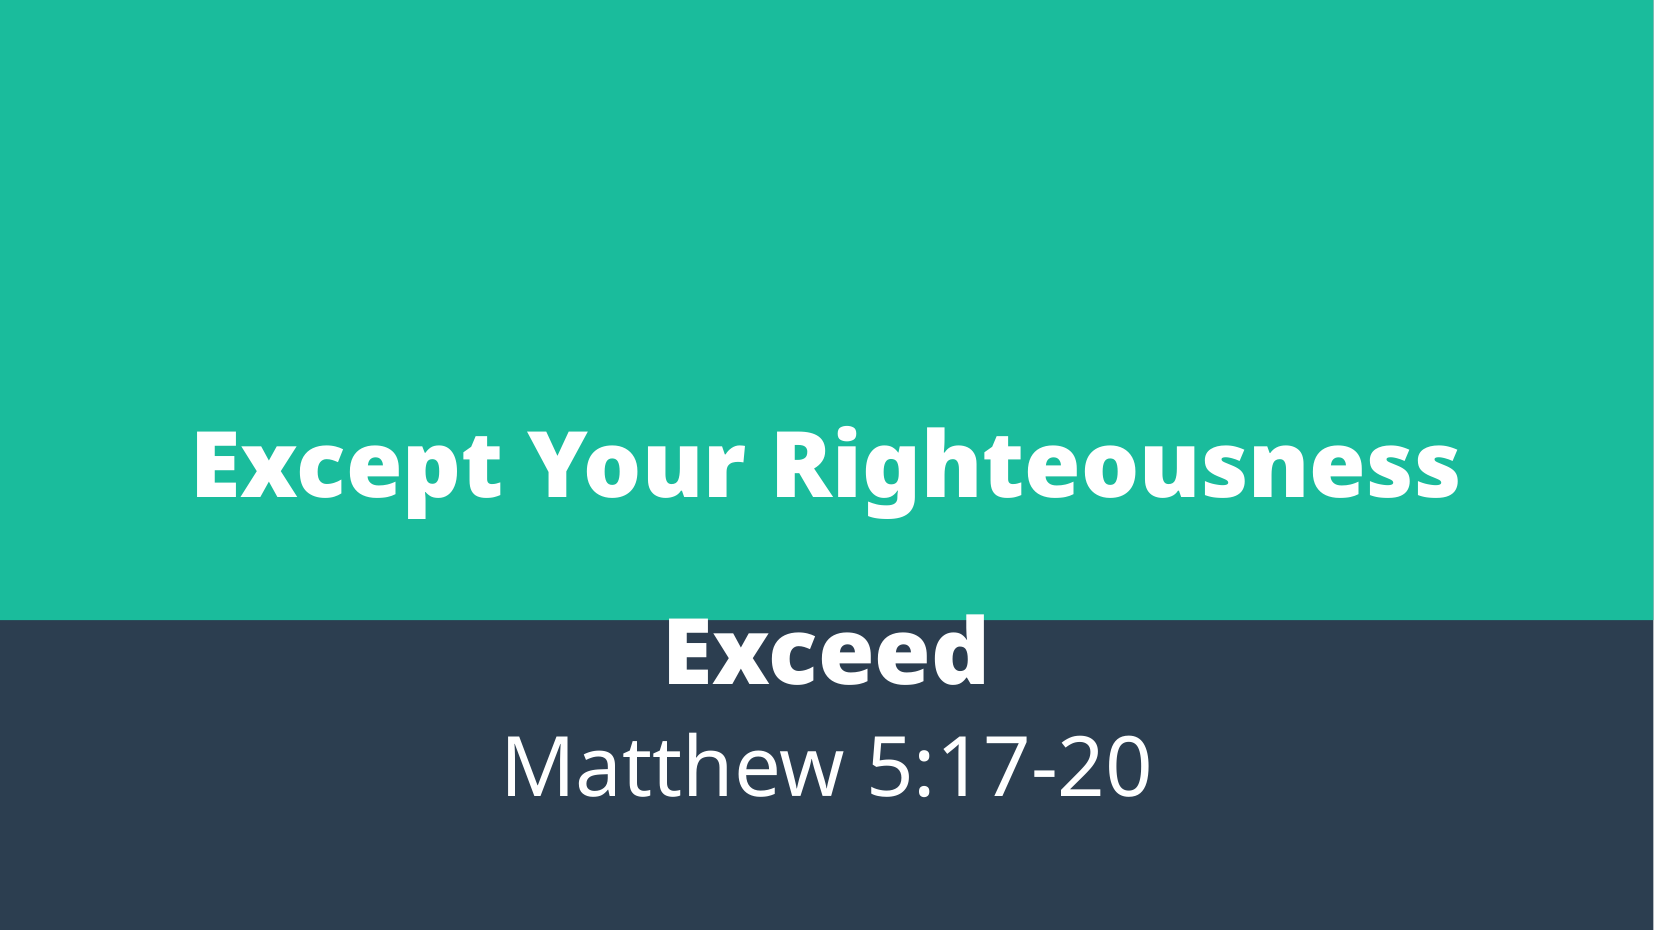

# Except Your Righteousness Exceed
Matthew 5:17-20